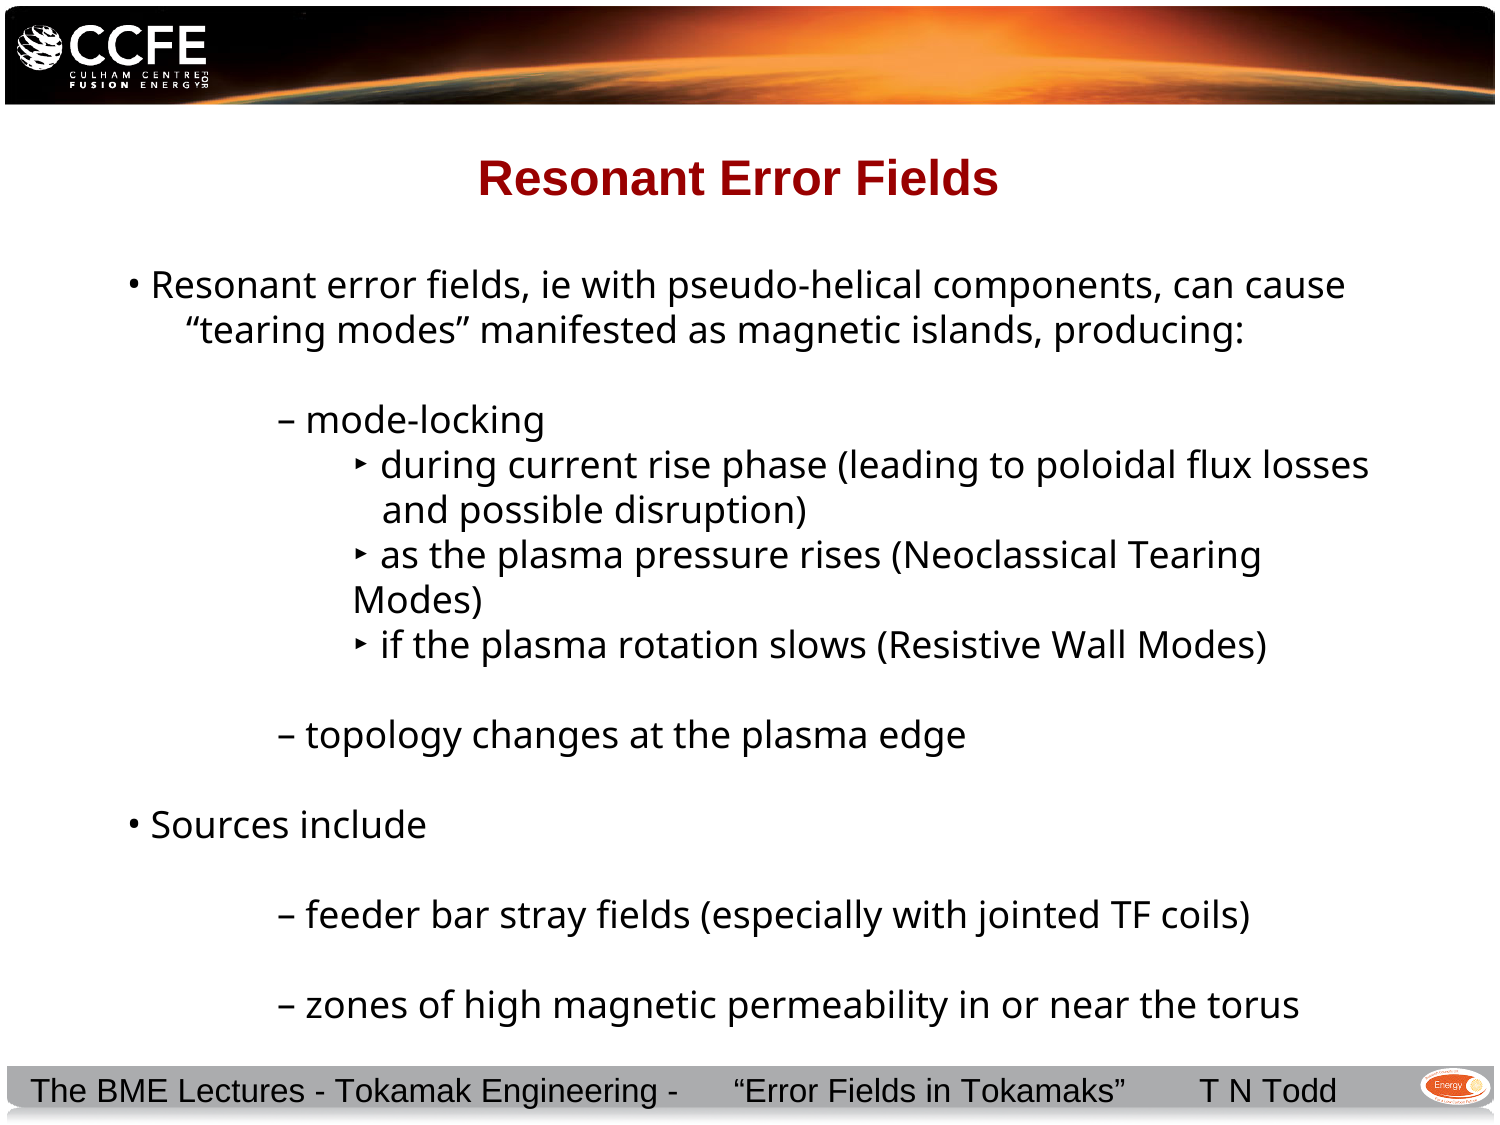

Resonant Error Fields
 Resonant error fields, ie with pseudo-helical components, can cause …“tearing modes” manifested as magnetic islands, producing:
 mode-locking
 during current rise phase (leading to poloidal flux losses …and possible disruption)
 as the plasma pressure rises (Neoclassical Tearing Modes)
 if the plasma rotation slows (Resistive Wall Modes)
 topology changes at the plasma edge
 Sources include
 feeder bar stray fields (especially with jointed TF coils)
 zones of high magnetic permeability in or near the torus